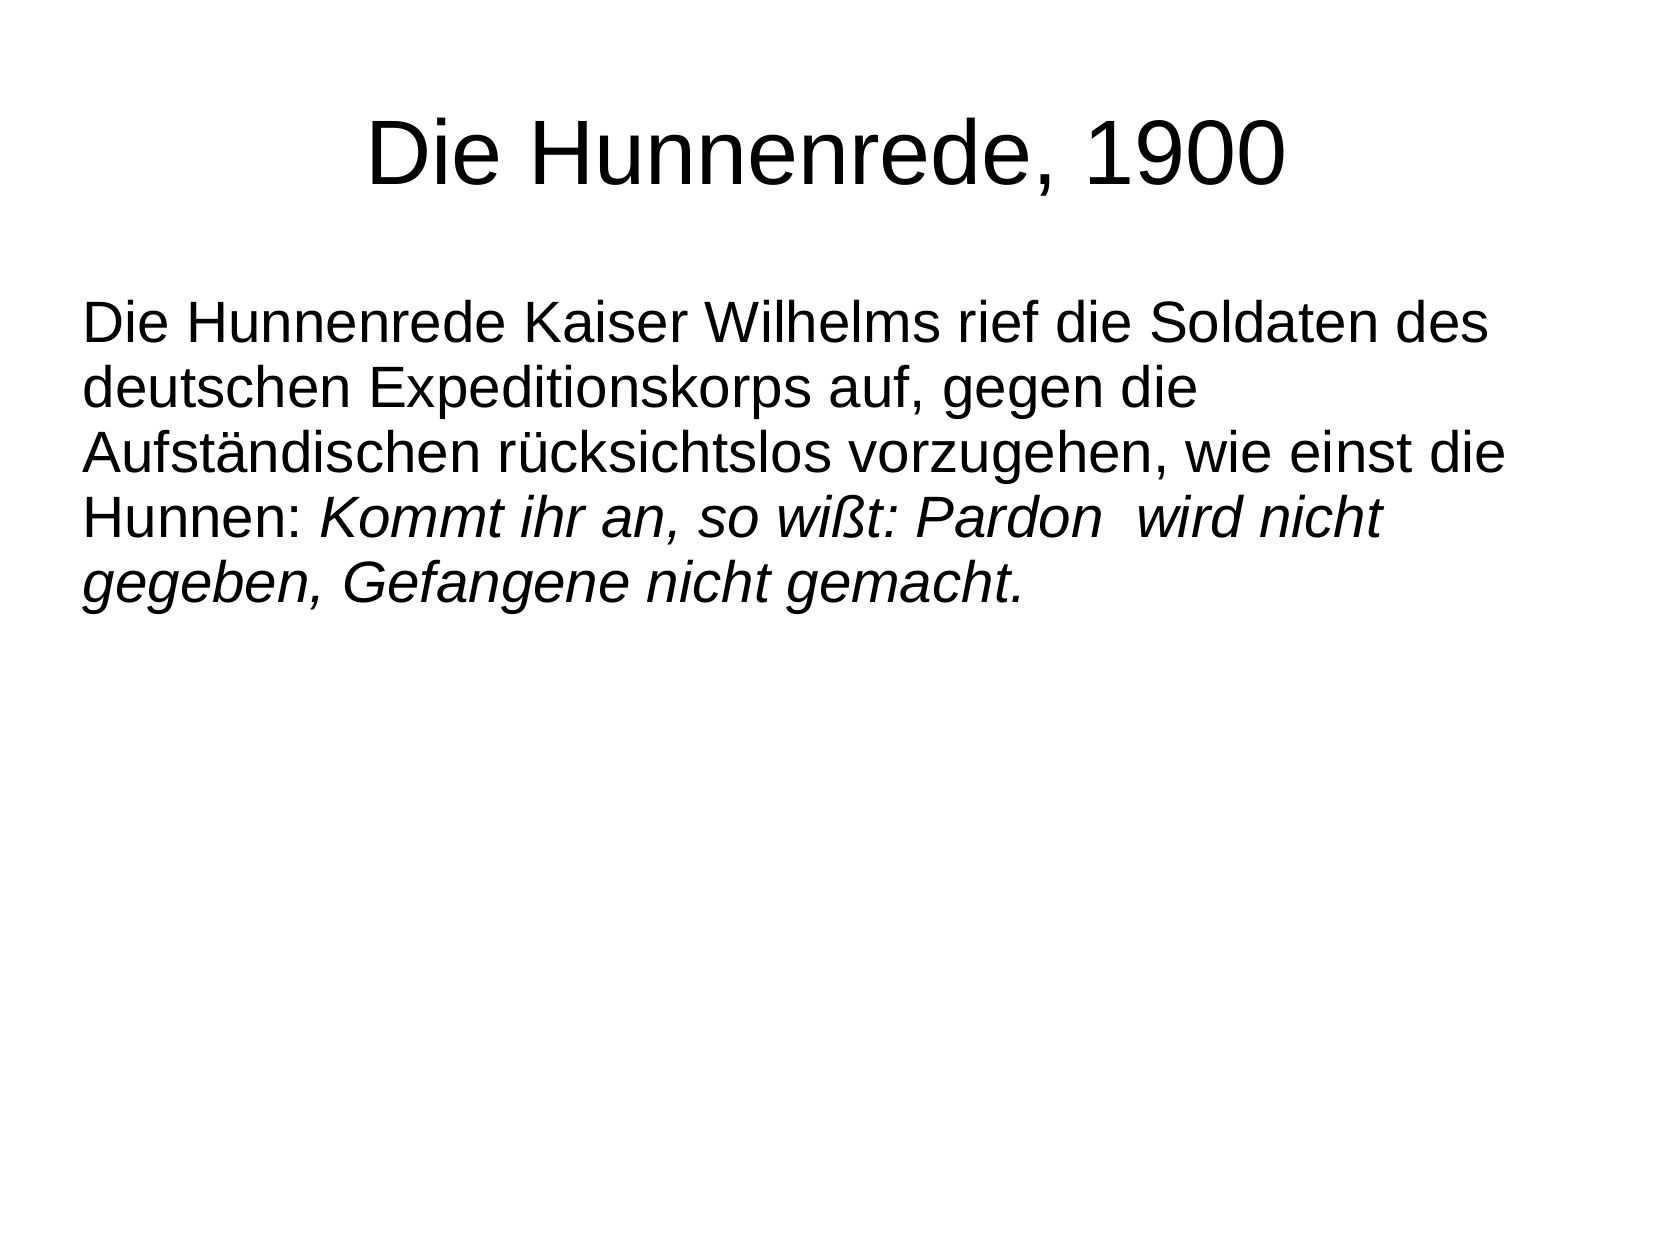

# Die Hunnenrede, 1900
Die Hunnenrede Kaiser Wilhelms rief die Soldaten des deutschen Expeditionskorps auf, gegen die Aufständischen rücksichtslos vorzugehen, wie einst die Hunnen: Kommt ihr an, so wißt: Pardon wird nicht gegeben, Gefangene nicht gemacht.